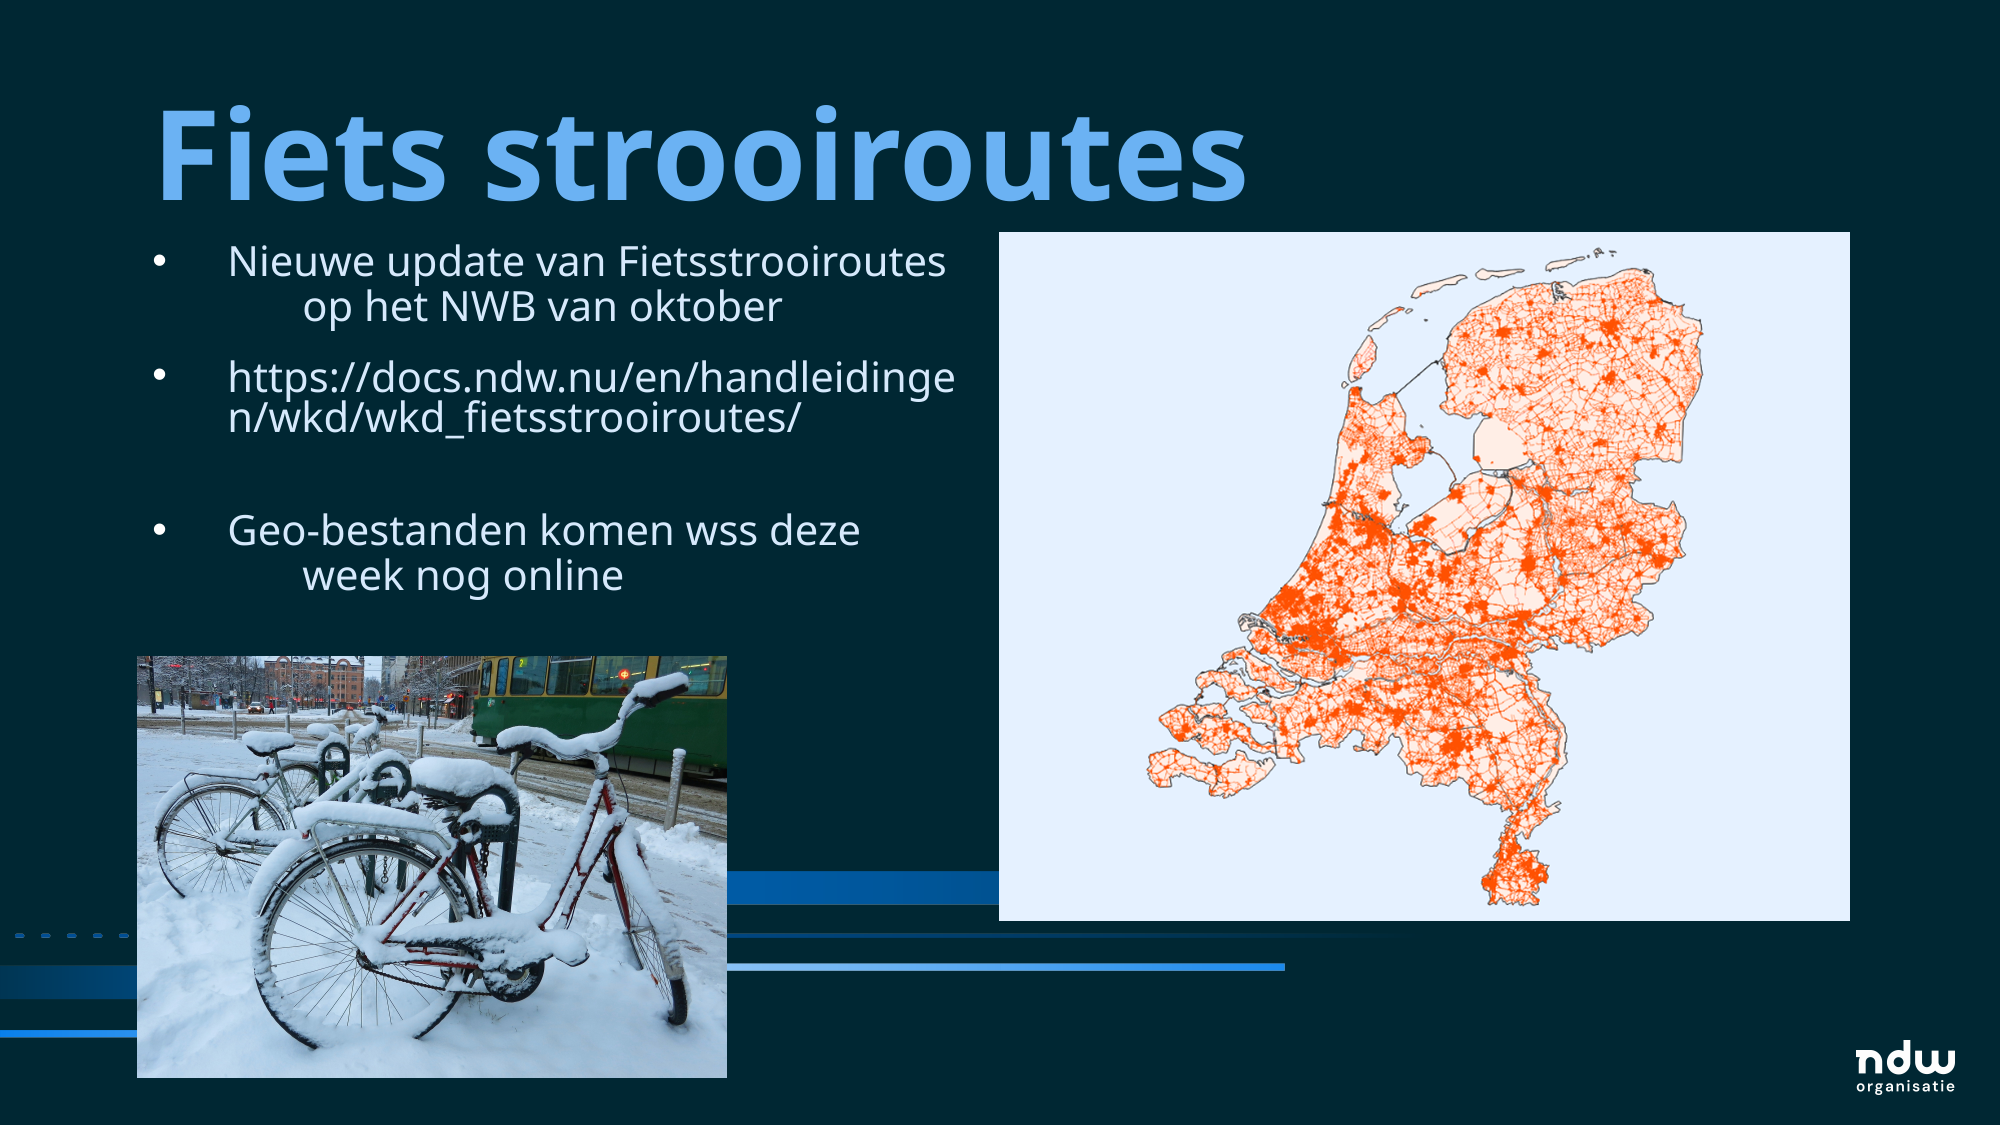

# Fiets strooiroutes
Nieuwe update van Fietsstrooiroutes op het NWB van oktober
https://docs.ndw.nu/en/handleidingen/wkd/wkd_fietsstrooiroutes/
Geo-bestanden komen wss deze week nog online